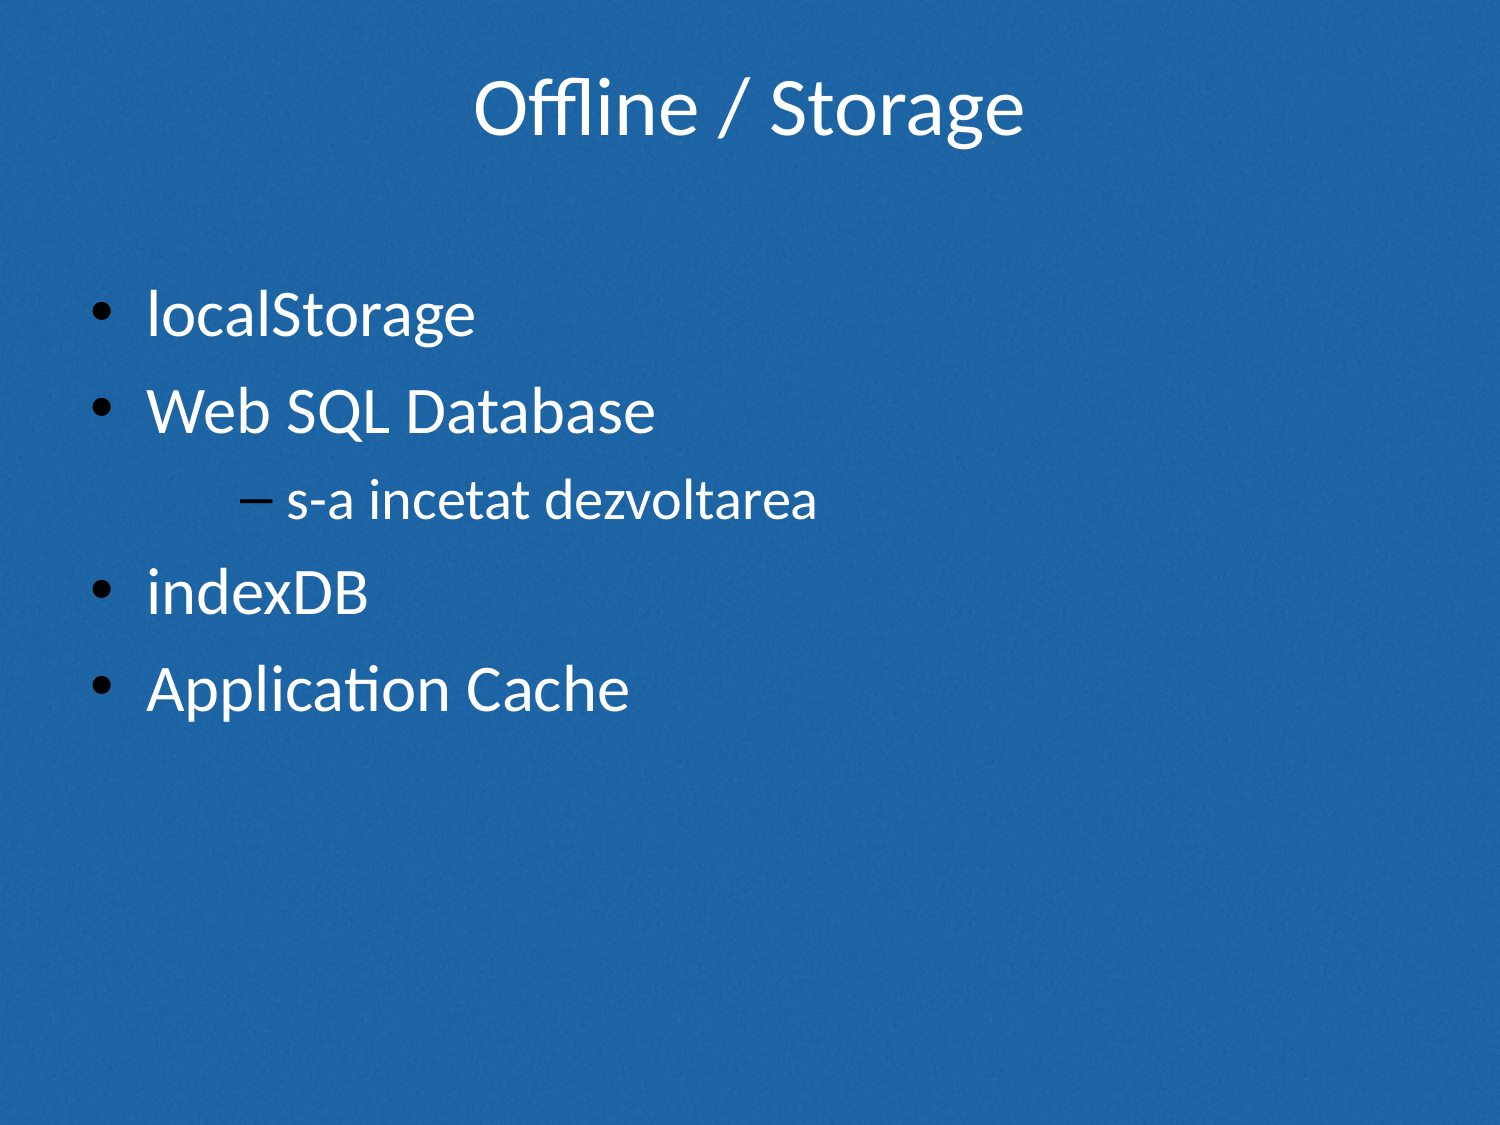

# Offline / Storage
localStorage
Web SQL Database
s-a incetat dezvoltarea
indexDB
Application Cache